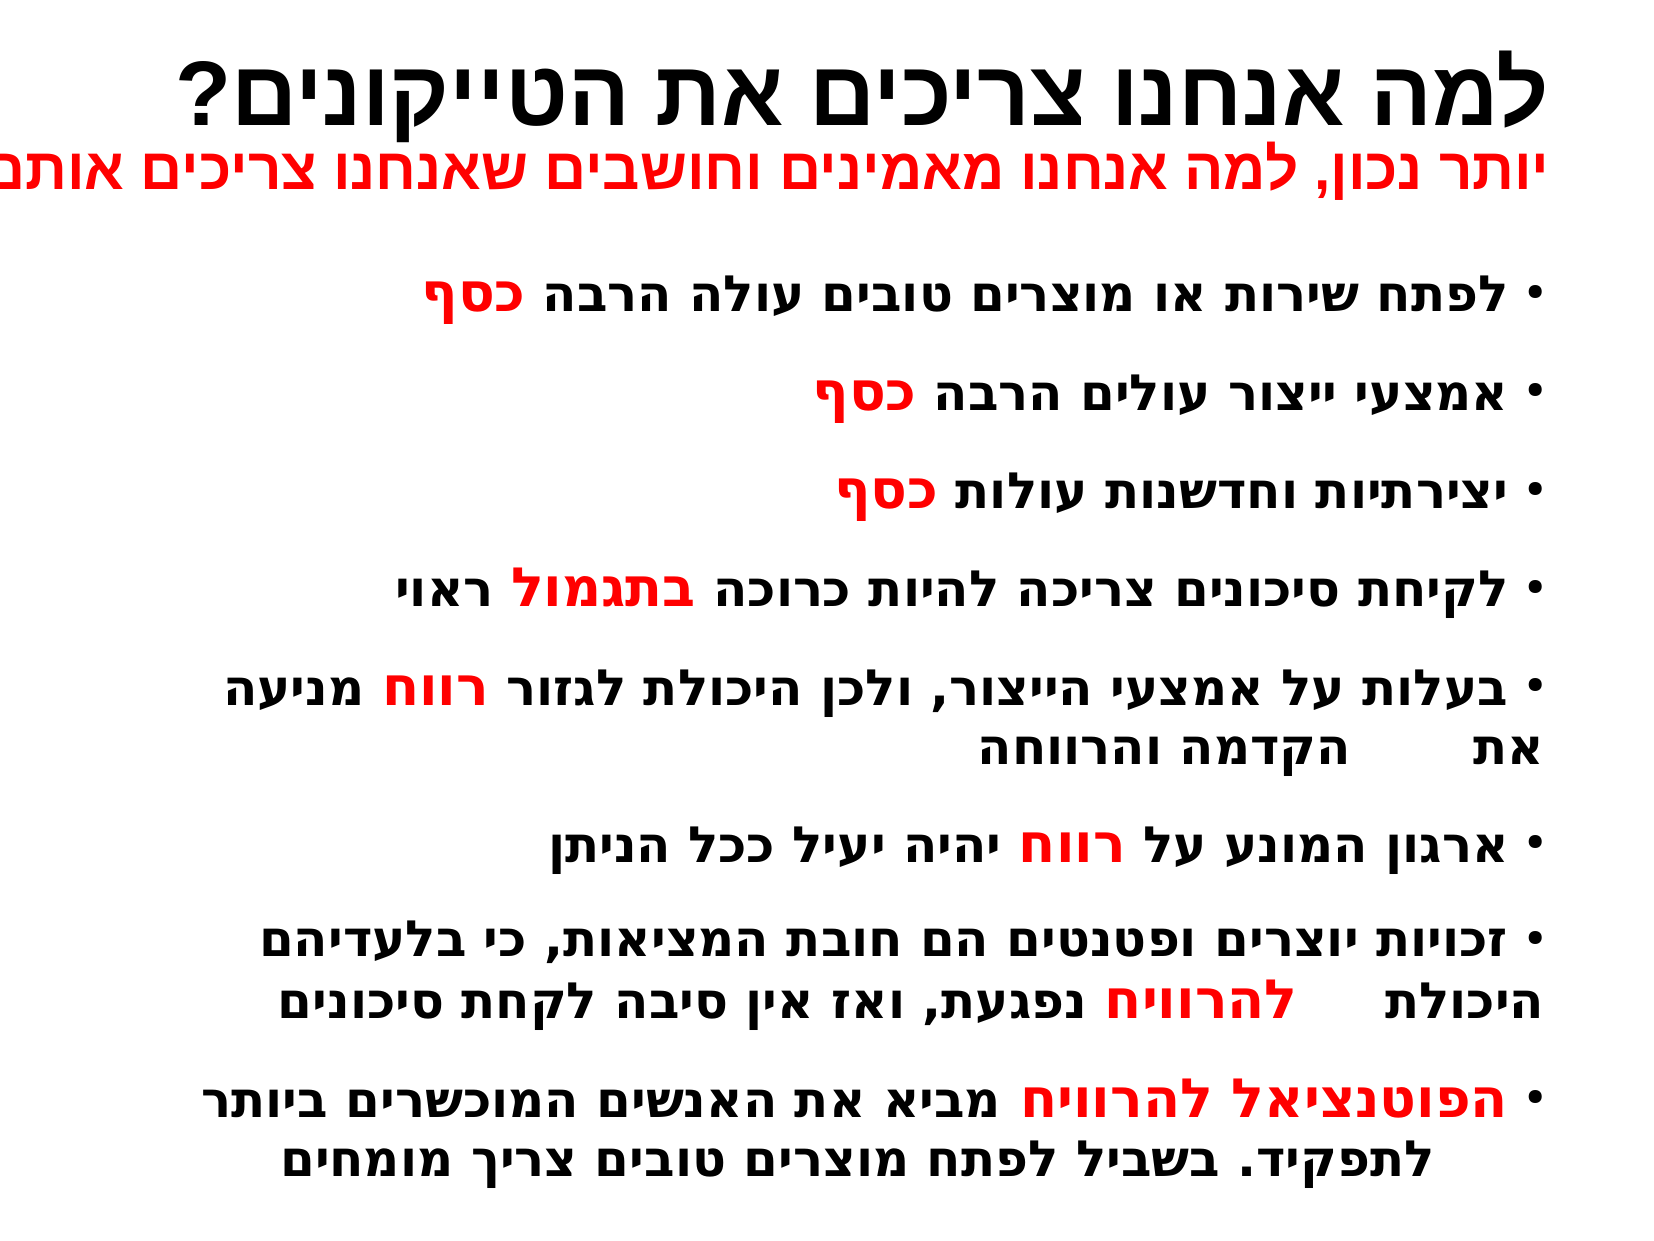

למה אנחנו צריכים את הטייקונים?
יותר נכון, למה אנחנו מאמינים וחושבים שאנחנו צריכים אותם...
 לפתח שירות או מוצרים טובים עולה הרבה כסף
 אמצעי ייצור עולים הרבה כסף
 יצירתיות וחדשנות עולות כסף
 לקיחת סיכונים צריכה להיות כרוכה בתגמול ראוי
 בעלות על אמצעי הייצור, ולכן היכולת לגזור רווח מניעה את 	 הקדמה והרווחה
 ארגון המונע על רווח יהיה יעיל ככל הניתן
 זכויות יוצרים ופטנטים הם חובת המציאות, כי בלעדיהם היכולת להרוויח נפגעת, ואז אין סיבה לקחת סיכונים
 הפוטנציאל להרוויח מביא את האנשים המוכשרים ביותר 		 לתפקיד. בשביל לפתח מוצרים טובים צריך מומחים